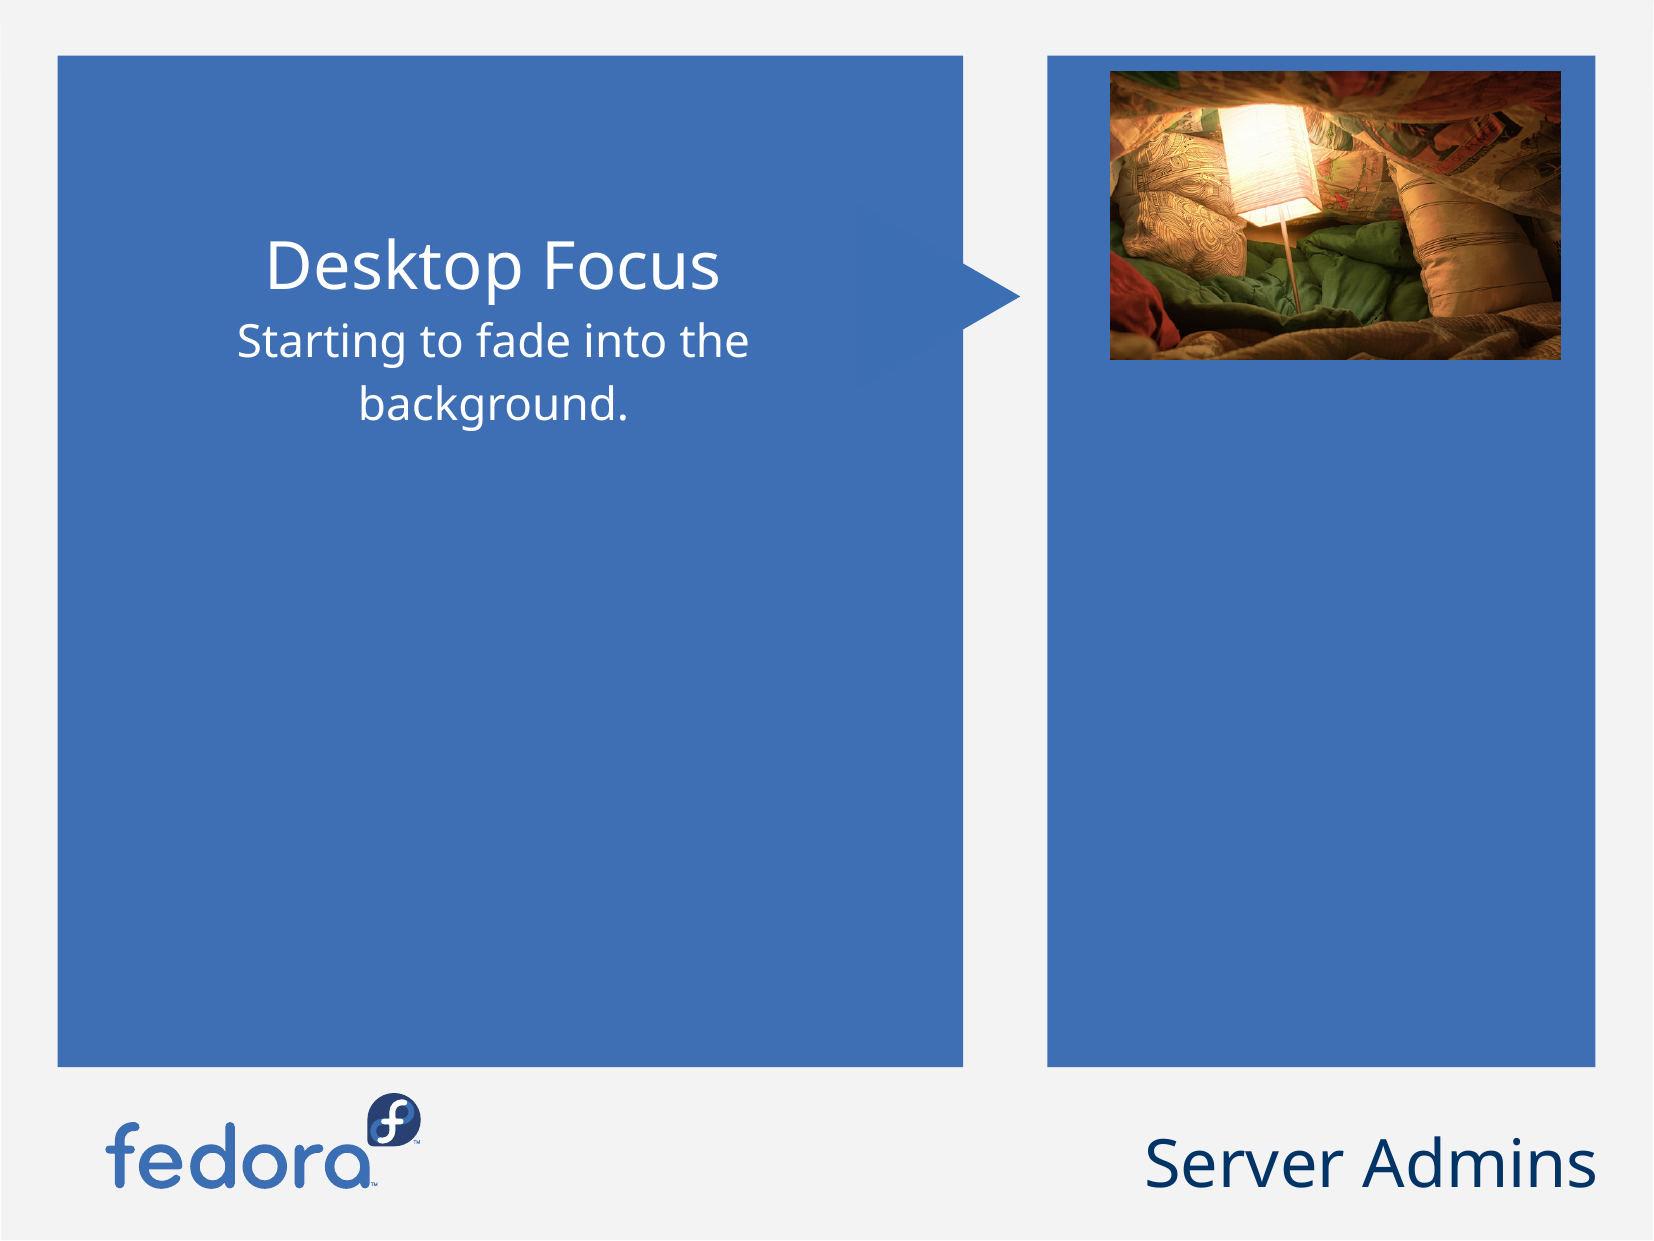

Desktop Focus
Starting to fade into the background.
#
Server Admins